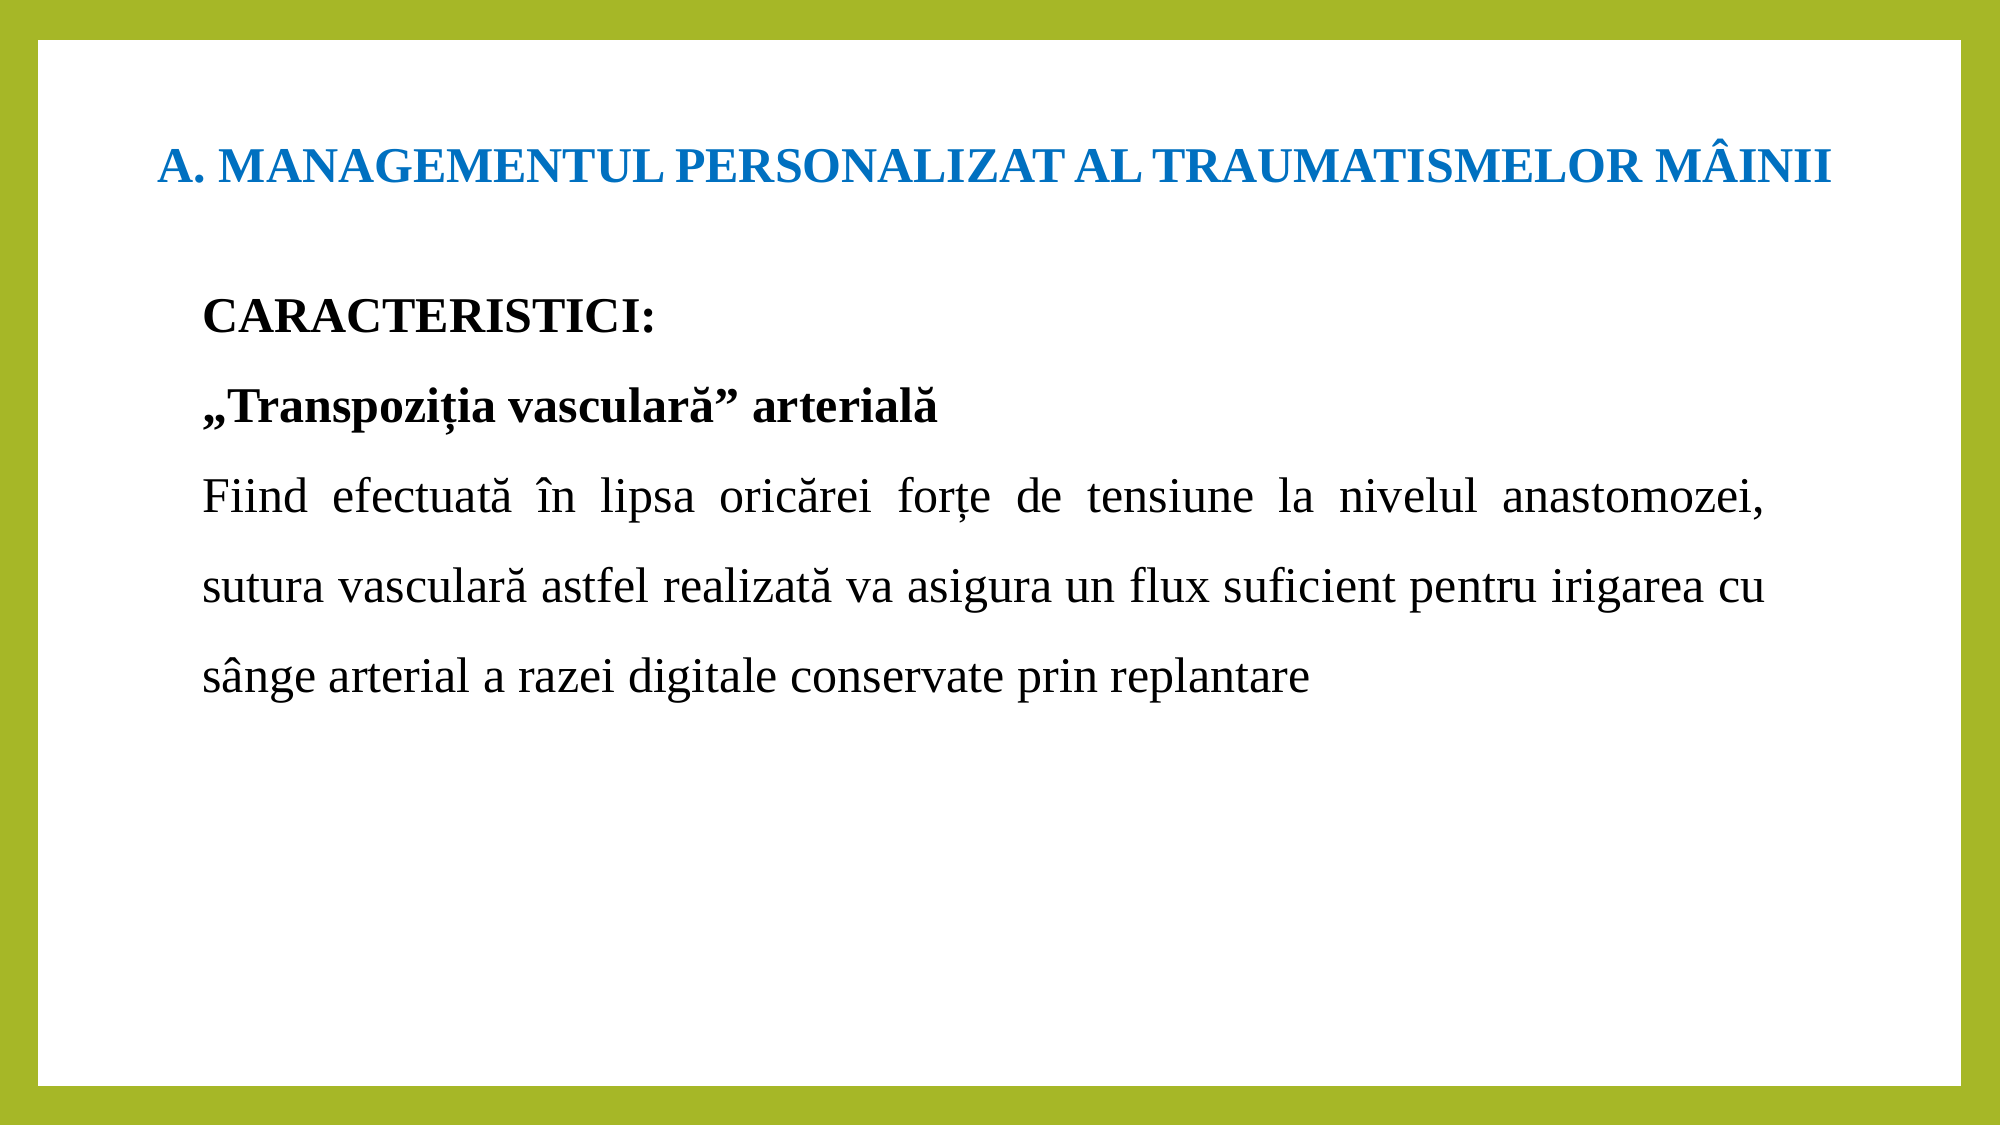

# A. MANAGEMENTUL PERSONALIZAT AL TRAUMATISMELOR MÂINII
CARACTERISTICI:
„Transpoziția vasculară” arterială
Fiind efectuată în lipsa oricărei forțe de tensiune la nivelul anastomozei, sutura vasculară astfel realizată va asigura un flux suficient pentru irigarea cu sânge arterial a razei digitale conservate prin replantare